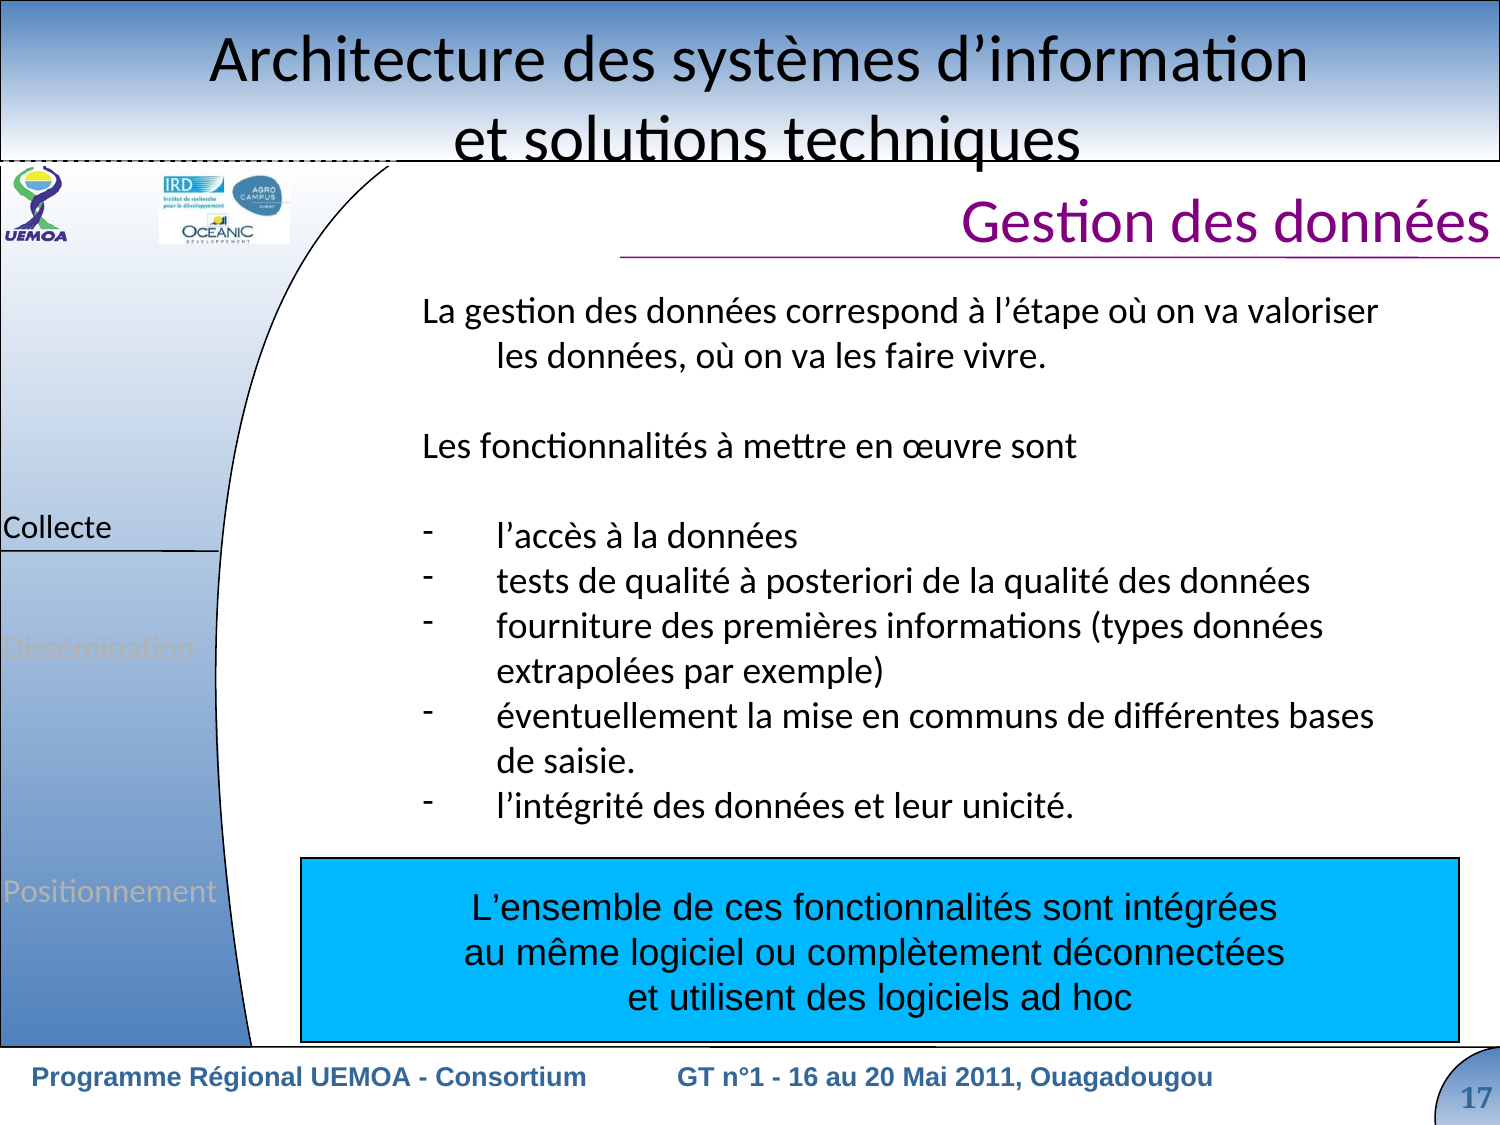

Architecture des systèmes d’information
et solutions techniques
Gestion des données
La gestion des données correspond à l’étape où on va valoriser les données, où on va les faire vivre.
Les fonctionnalités à mettre en œuvre sont
l’accès à la données
tests de qualité à posteriori de la qualité des données
fourniture des premières informations (types données extrapolées par exemple)
éventuellement la mise en communs de différentes bases de saisie.
l’intégrité des données et leur unicité.
Collecte
Dissémination
Positionnement
L’ensemble de ces fonctionnalités sont intégrées
au même logiciel ou complètement déconnectées
et utilisent des logiciels ad hoc